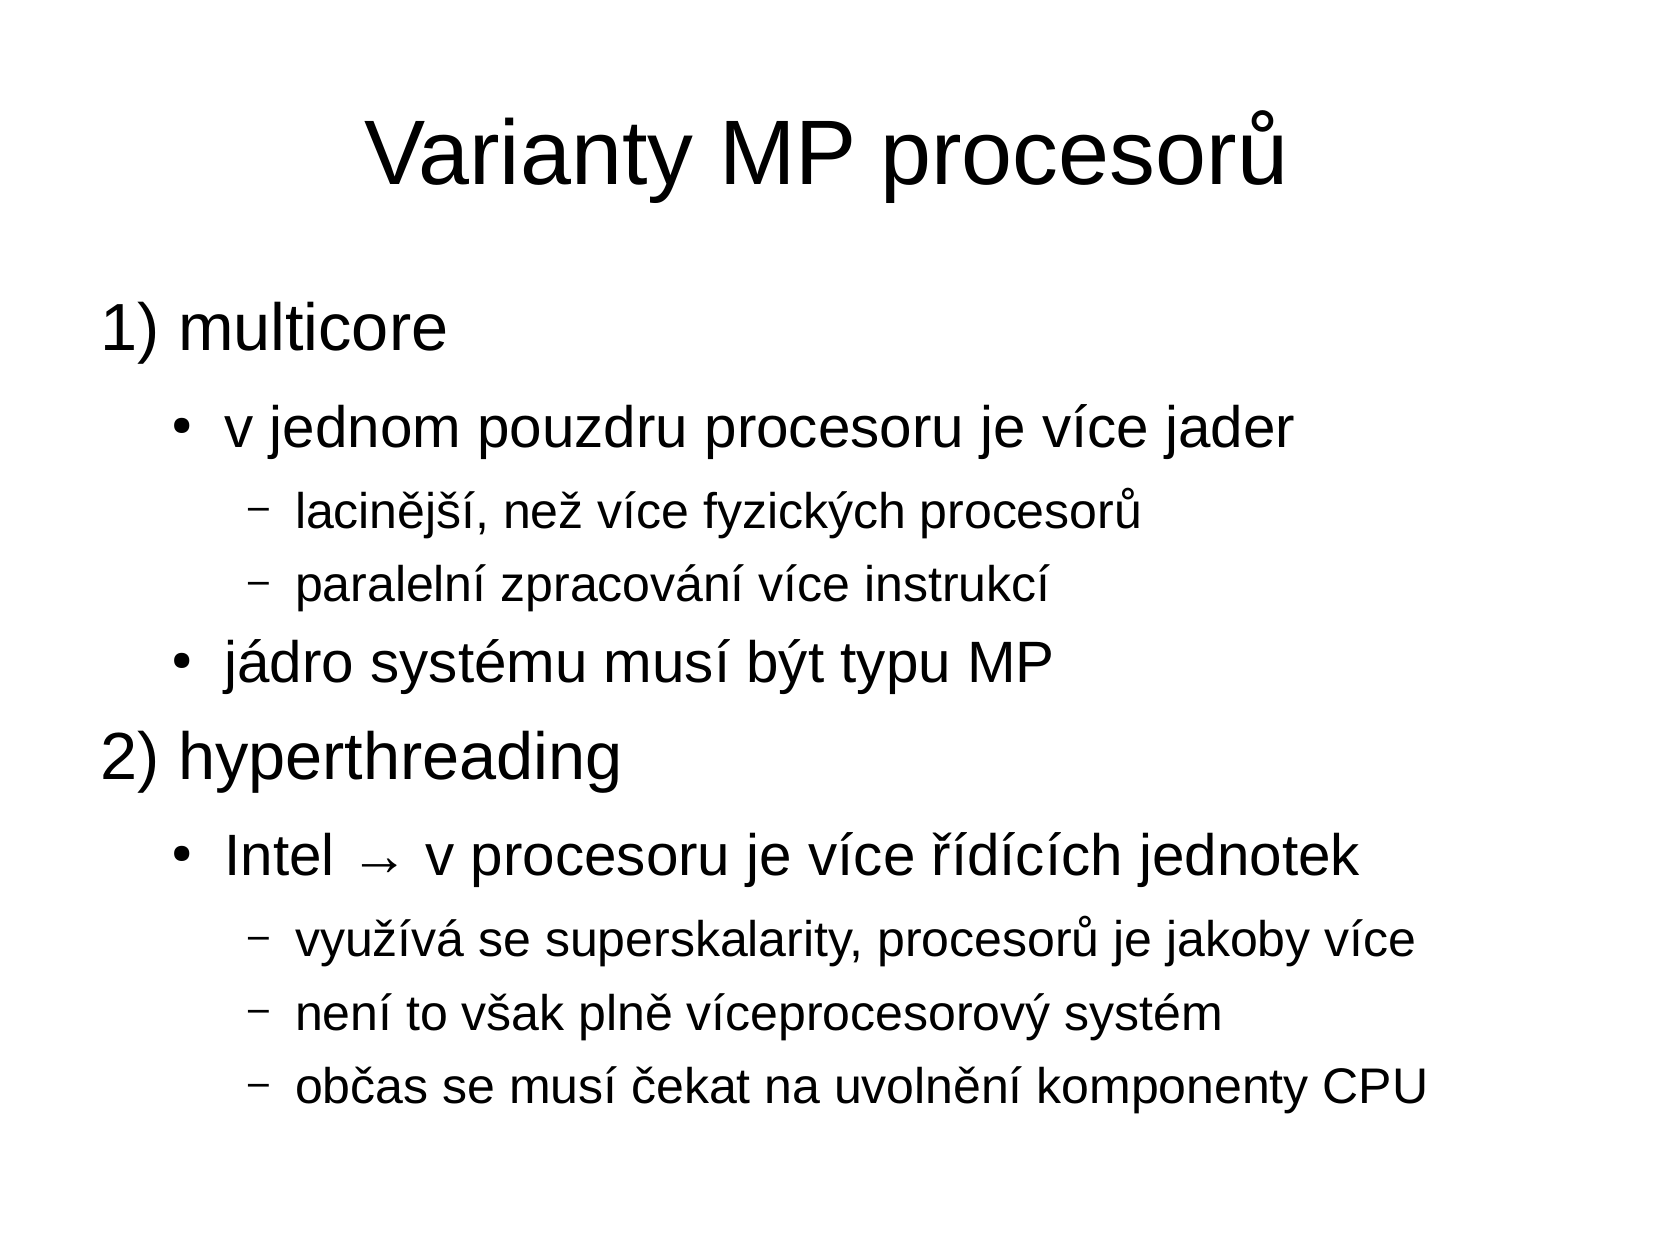

# Varianty MP procesorů
 multicore
v jednom pouzdru procesoru je více jader
lacinější, než více fyzických procesorů
paralelní zpracování více instrukcí
jádro systému musí být typu MP
 hyperthreading
Intel → v procesoru je více řídících jednotek
využívá se superskalarity, procesorů je jakoby více
není to však plně víceprocesorový systém
občas se musí čekat na uvolnění komponenty CPU